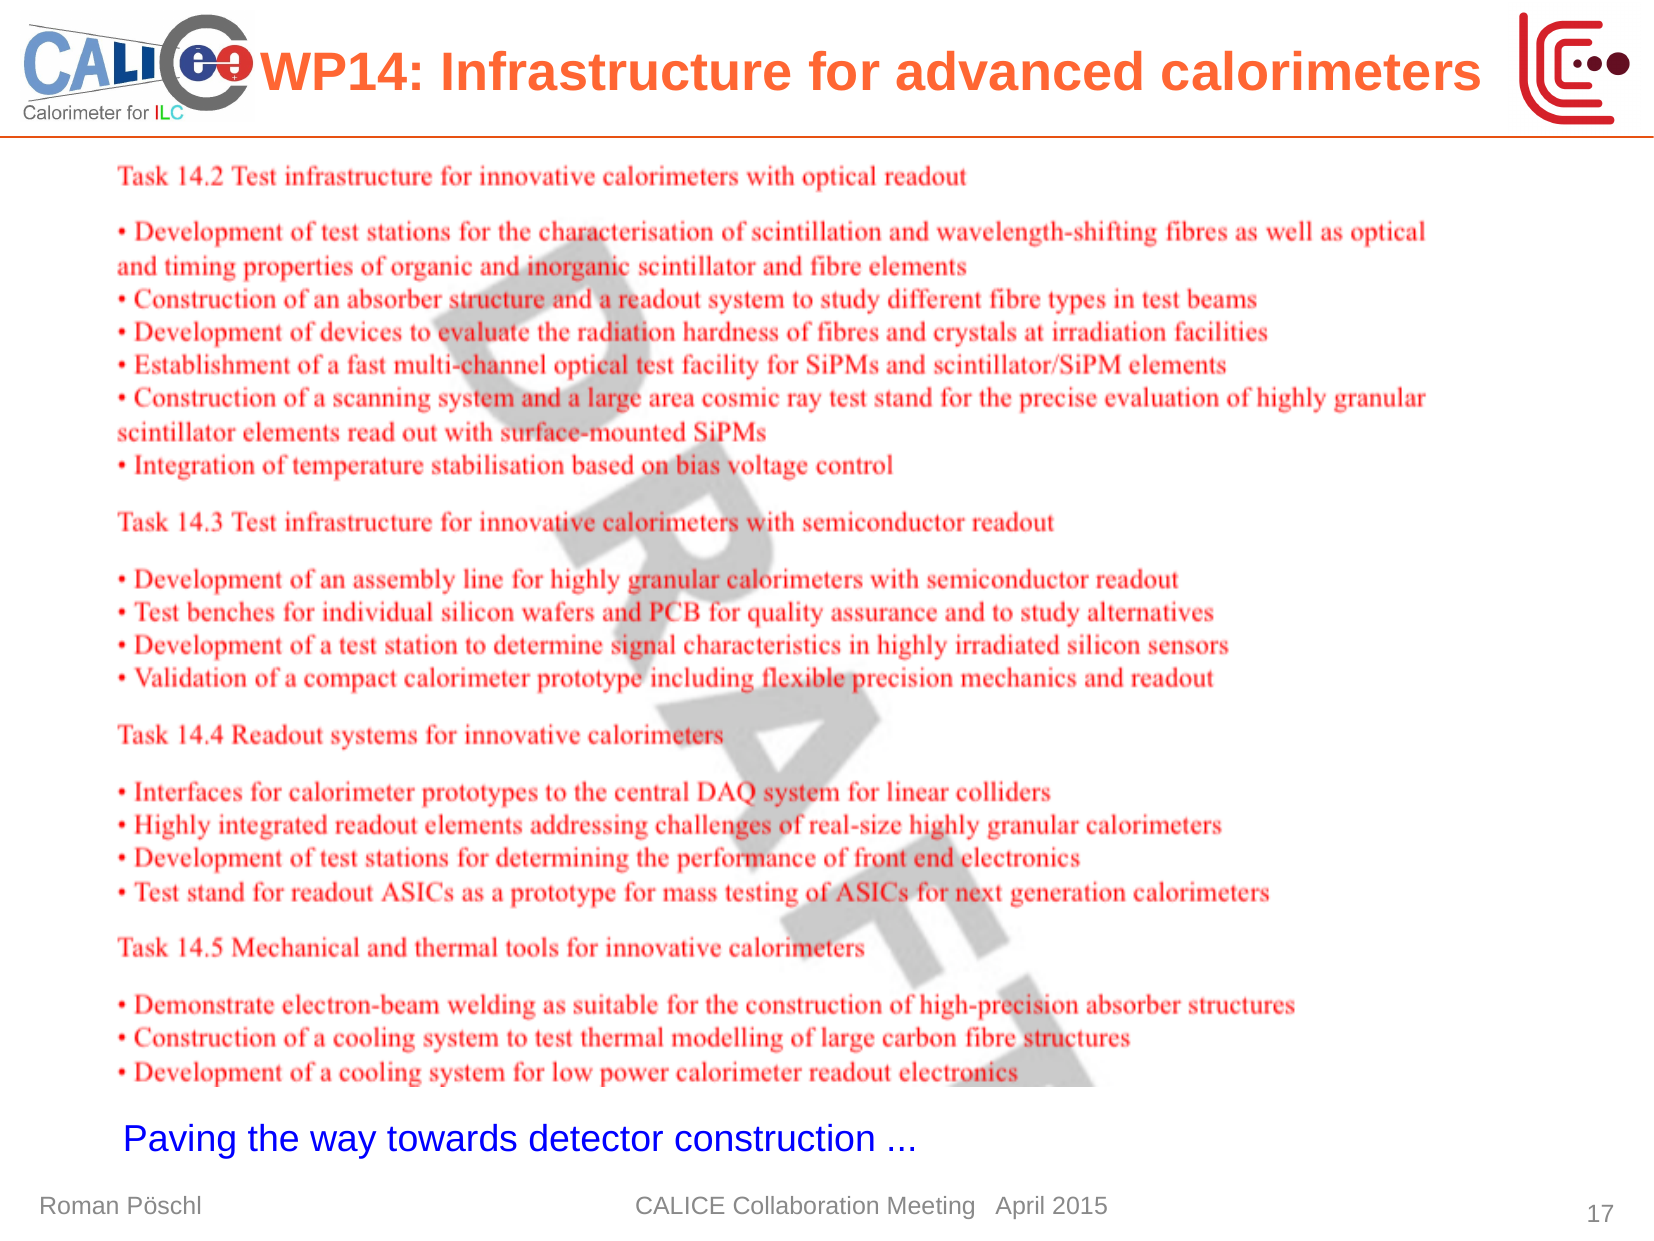

# WP14: Infrastructure for advanced calorimeters
Paving the way towards detector construction ...